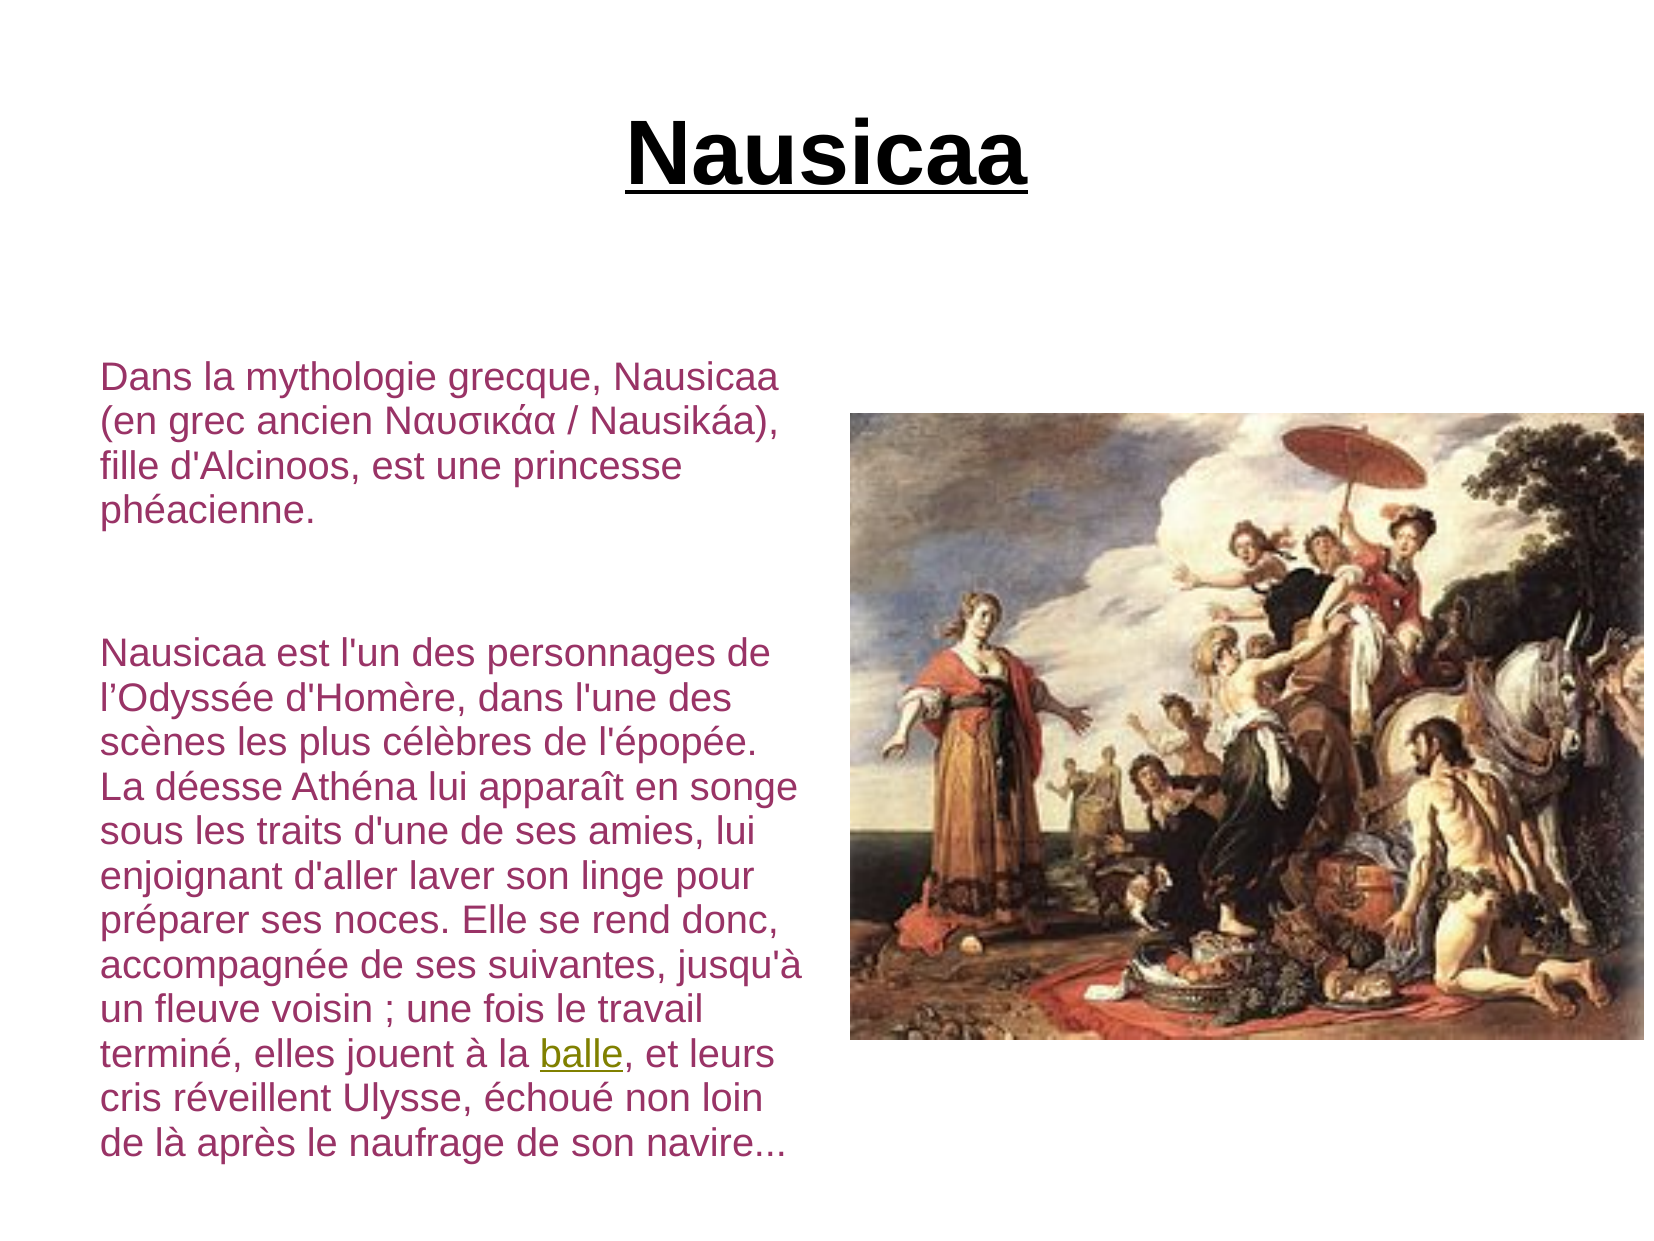

# Nausicaa
Dans la mythologie grecque, Nausicaa (en grec ancien Ναυσικάα / Nausikáa), fille d'Alcinoos, est une princesse phéacienne.
Nausicaa est l'un des personnages de l’Odyssée d'Homère, dans l'une des scènes les plus célèbres de l'épopée. La déesse Athéna lui apparaît en songe sous les traits d'une de ses amies, lui enjoignant d'aller laver son linge pour préparer ses noces. Elle se rend donc, accompagnée de ses suivantes, jusqu'à un fleuve voisin ; une fois le travail terminé, elles jouent à la balle, et leurs cris réveillent Ulysse, échoué non loin de là après le naufrage de son navire...